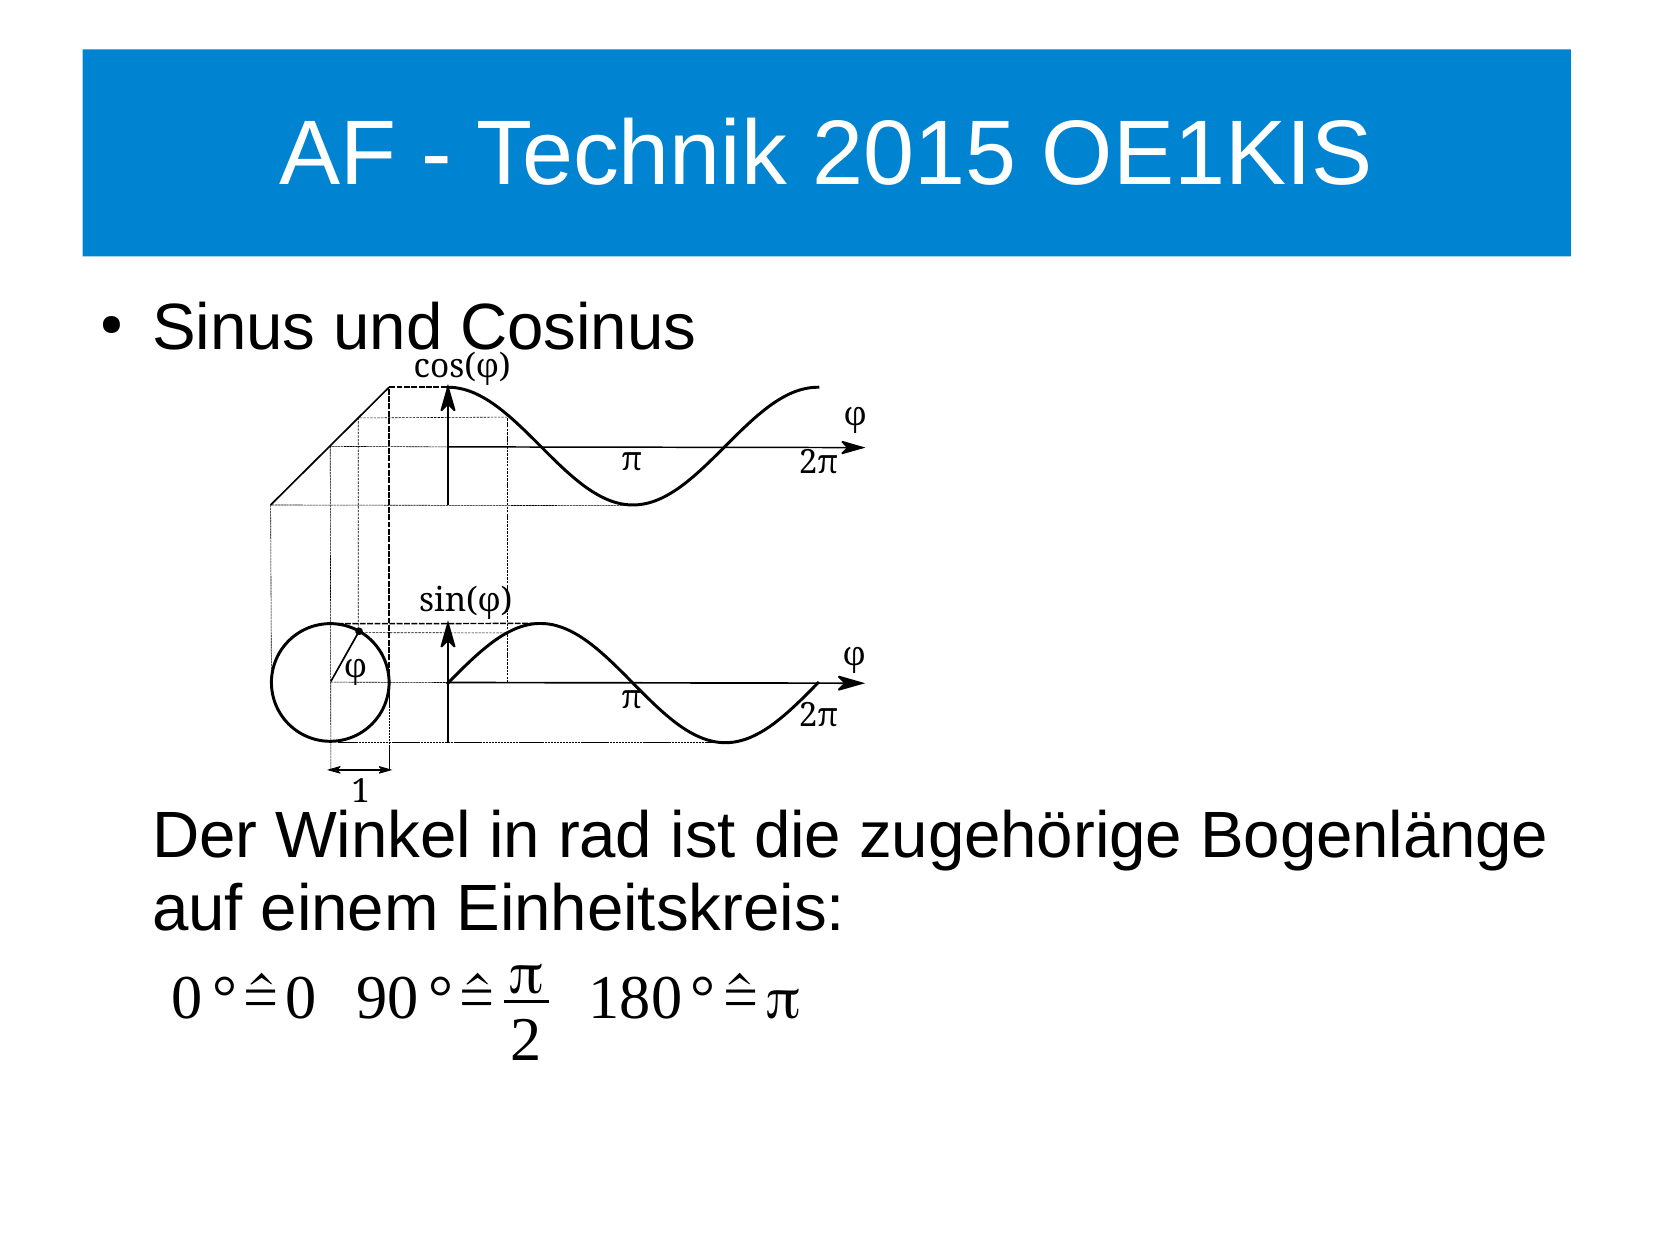

#
AF - Technik 2015 OE1KIS
Sinus und Cosinus
Der Winkel in rad ist die zugehörige Bogenlänge
auf einem Einheitskreis: